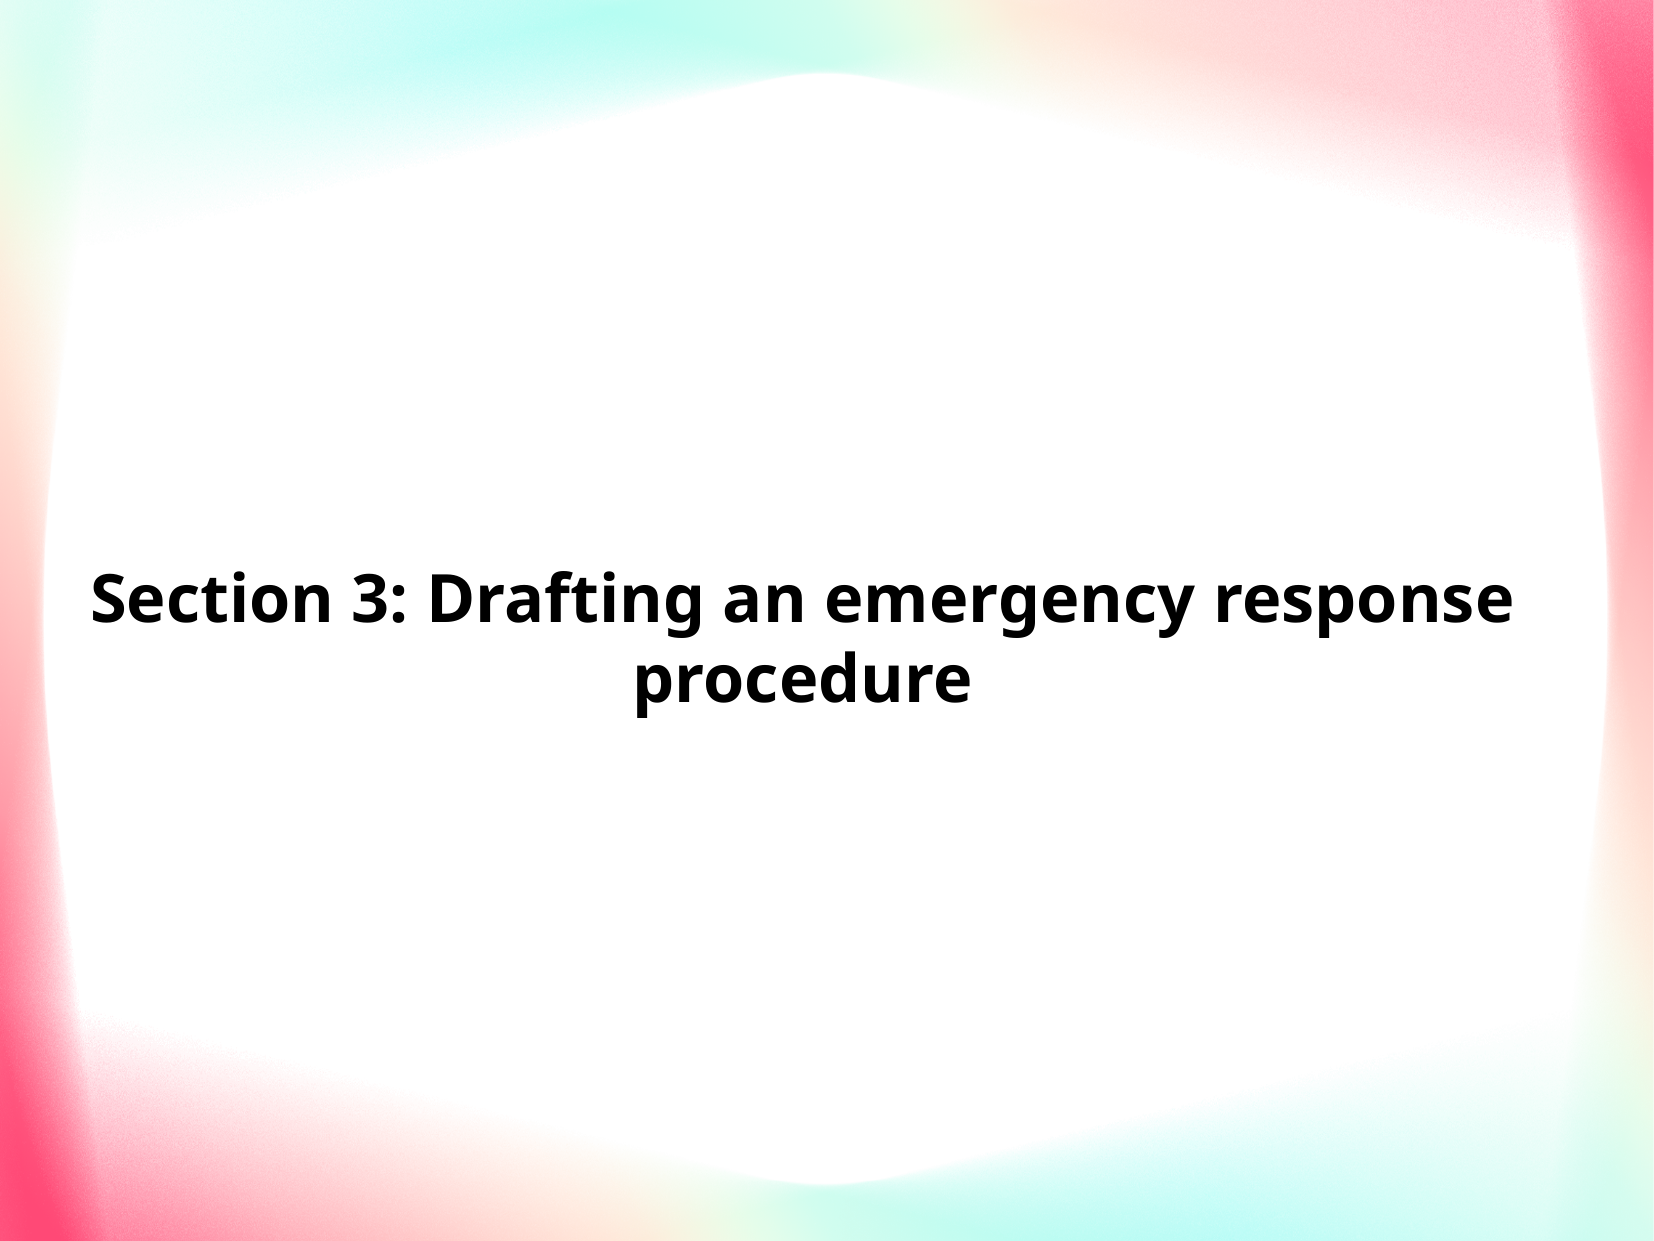

# Section 3: Drafting an emergency response procedure